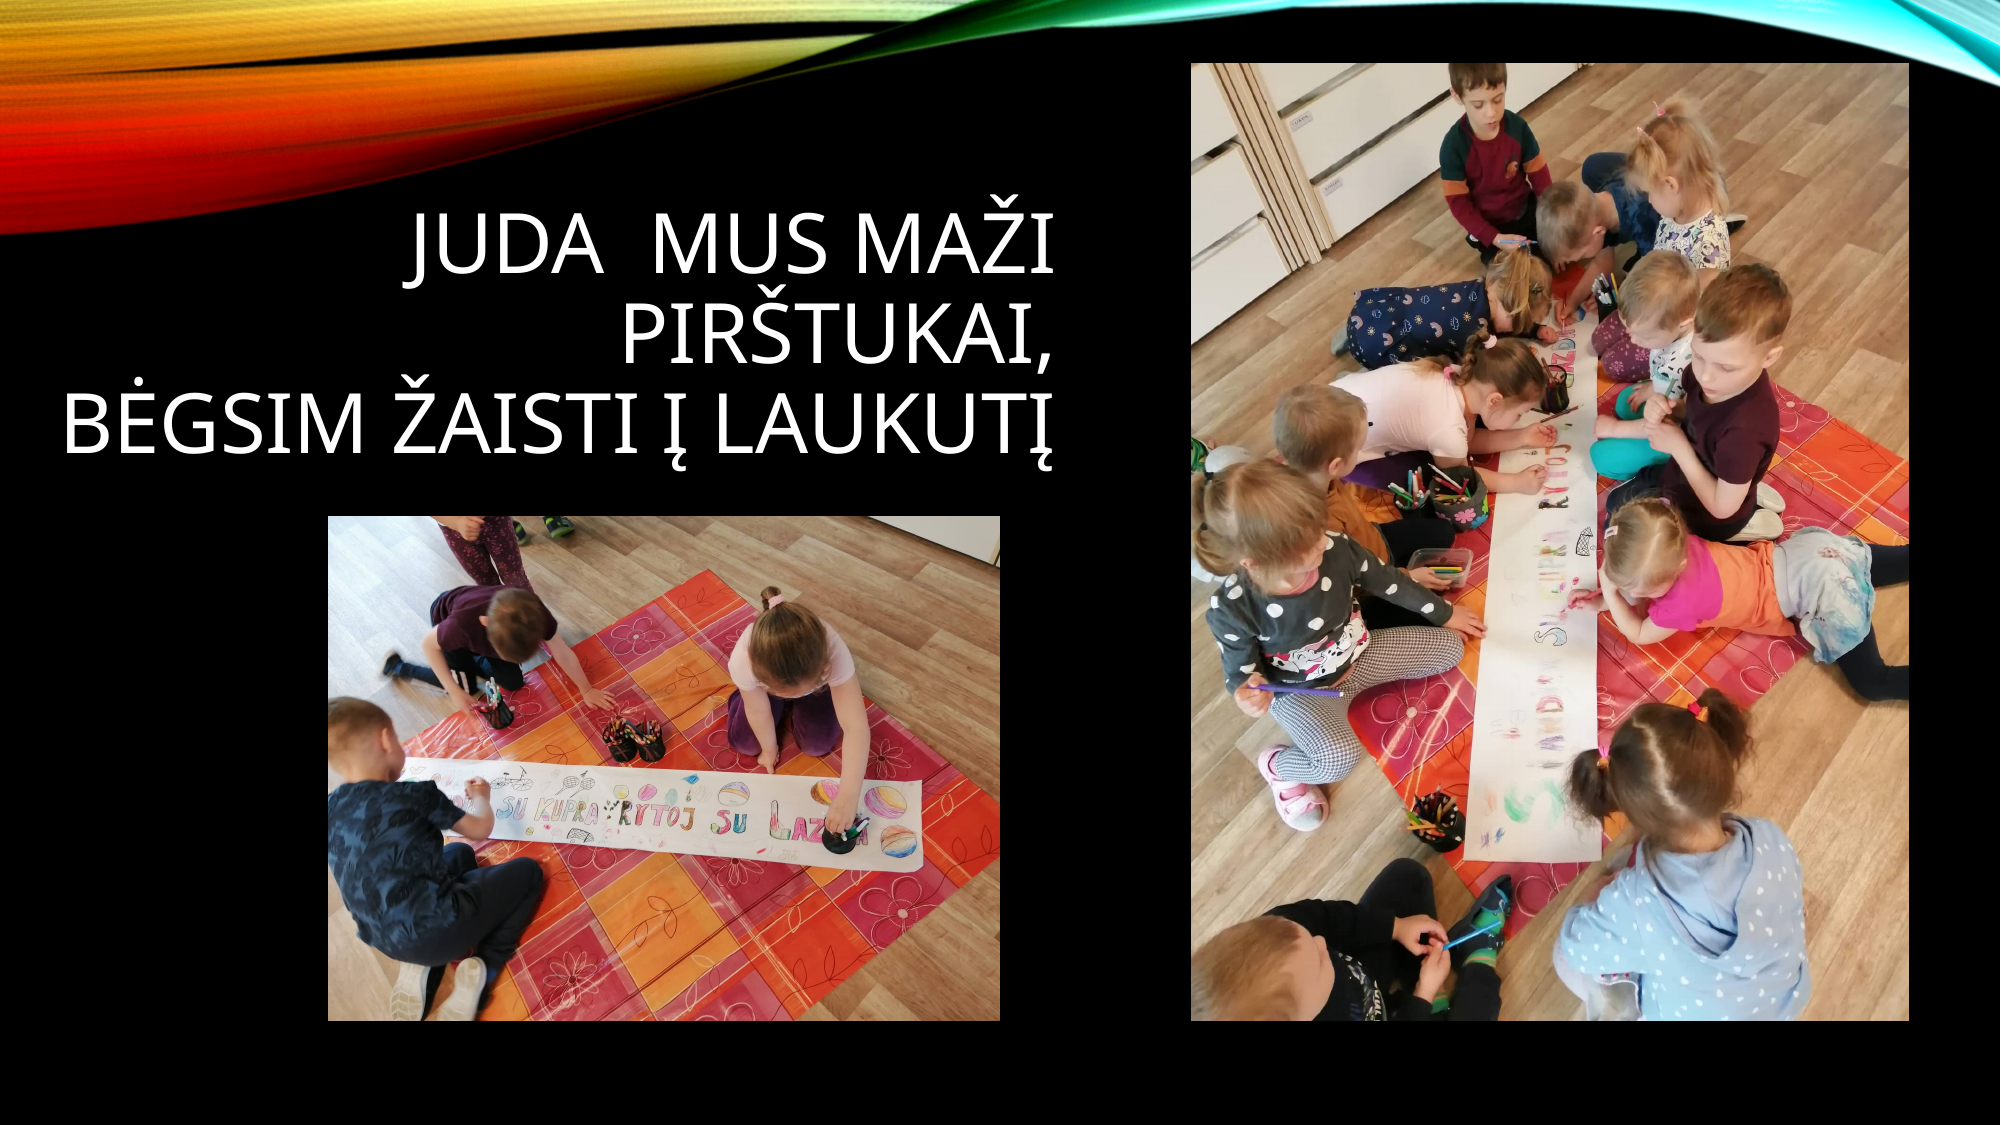

# juda mus maži pirštukai, Bėgsim žaisti į laukutį